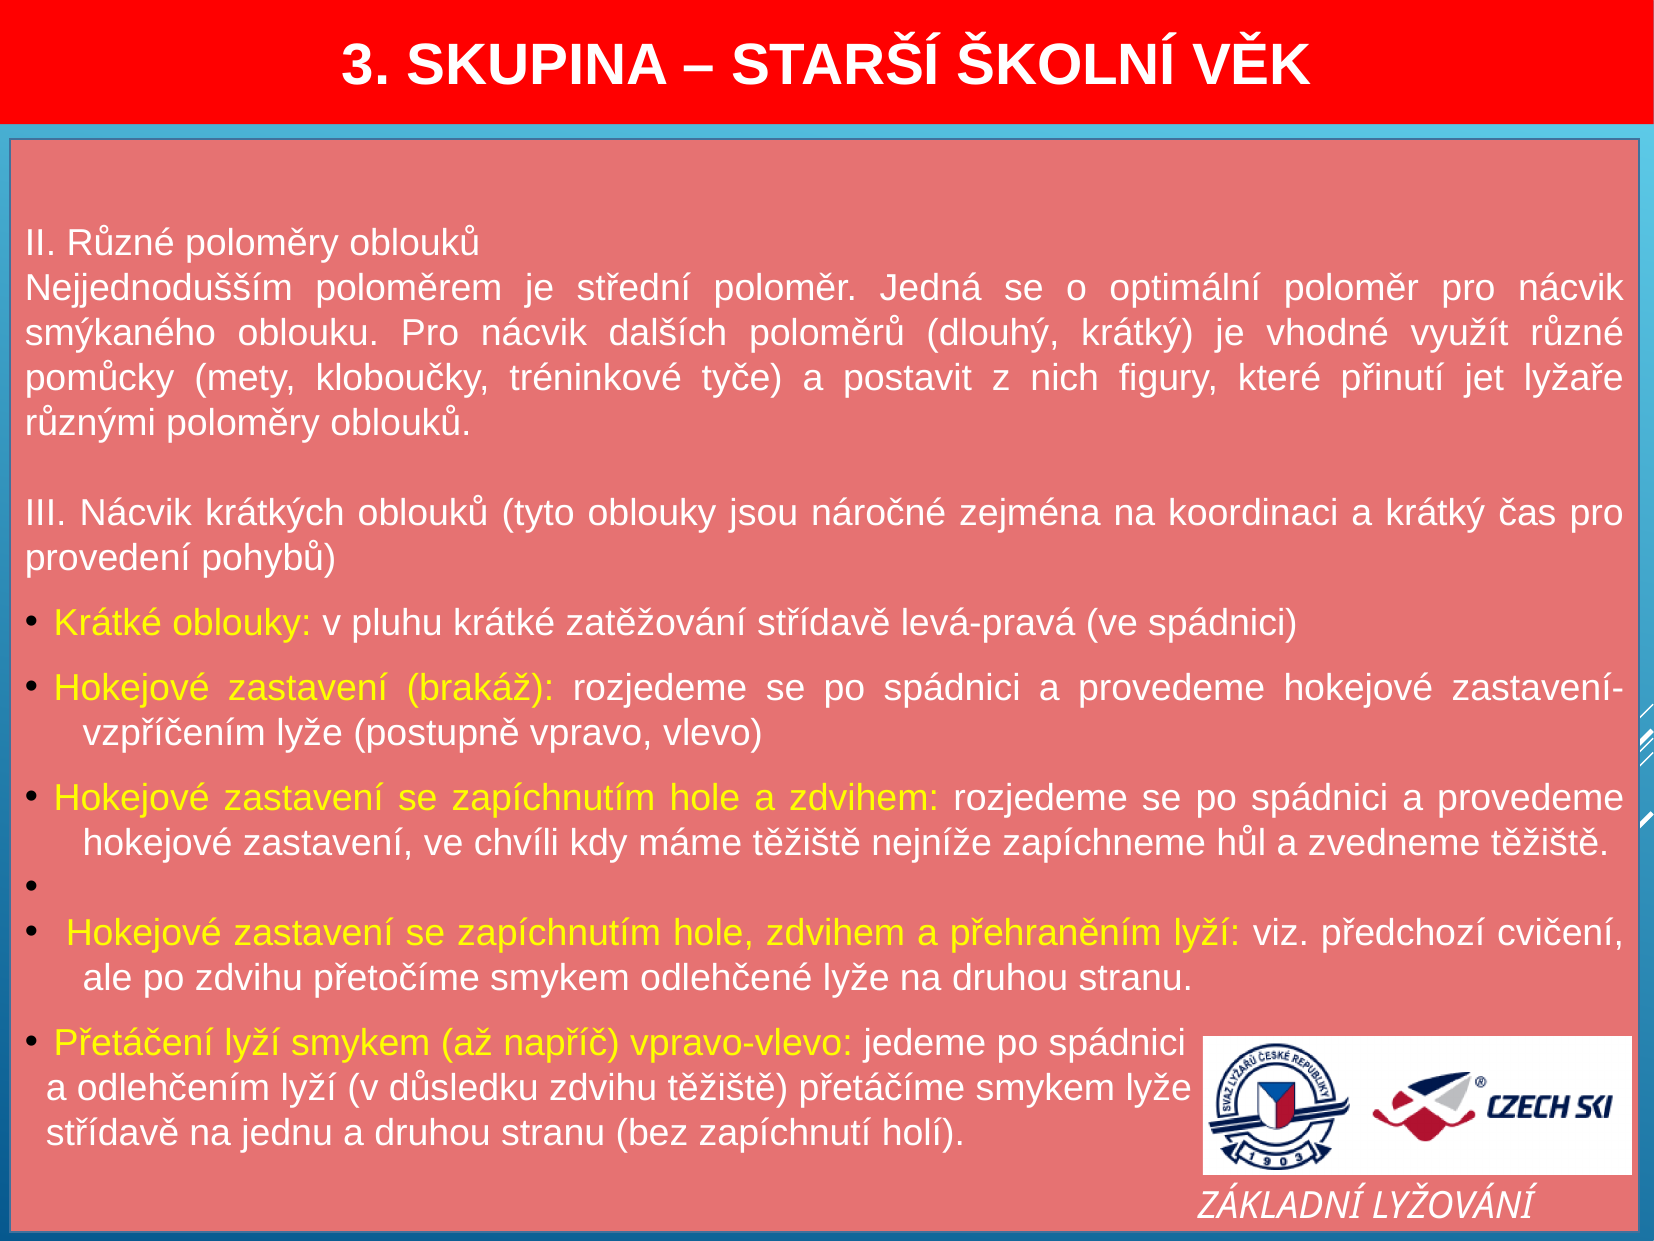

# 3. skupina – starší školní věk
II. Různé poloměry oblouků
Nejjednodušším poloměrem je střední poloměr. Jedná se o optimální poloměr pro nácvik smýkaného oblouku. Pro nácvik dalších poloměrů (dlouhý, krátký) je vhodné využít různé pomůcky (mety, kloboučky, tréninkové tyče) a postavit z nich figury, které přinutí jet lyžaře různými poloměry oblouků.
III. Nácvik krátkých oblouků (tyto oblouky jsou náročné zejména na koordinaci a krátký čas pro provedení pohybů)
Krátké oblouky: v pluhu krátké zatěžování střídavě levá-pravá (ve spádnici)
Hokejové zastavení (brakáž): rozjedeme se po spádnici a provedeme hokejové zastavení-vzpříčením lyže (postupně vpravo, vlevo)
Hokejové zastavení se zapíchnutím hole a zdvihem: rozjedeme se po spádnici a provedeme hokejové zastavení, ve chvíli kdy máme těžiště nejníže zapíchneme hůl a zvedneme těžiště.
 Hokejové zastavení se zapíchnutím hole, zdvihem a přehraněním lyží: viz. předchozí cvičení, ale po zdvihu přetočíme smykem odlehčené lyže na druhou stranu.
Přetáčení lyží smykem (až napříč) vpravo-vlevo: jedeme po spádnici
 a odlehčením lyží (v důsledku zdvihu těžiště) přetáčíme smykem lyže
 střídavě na jednu a druhou stranu (bez zapíchnutí holí).
ZÁKLADNÍ LYŽOVÁNÍ